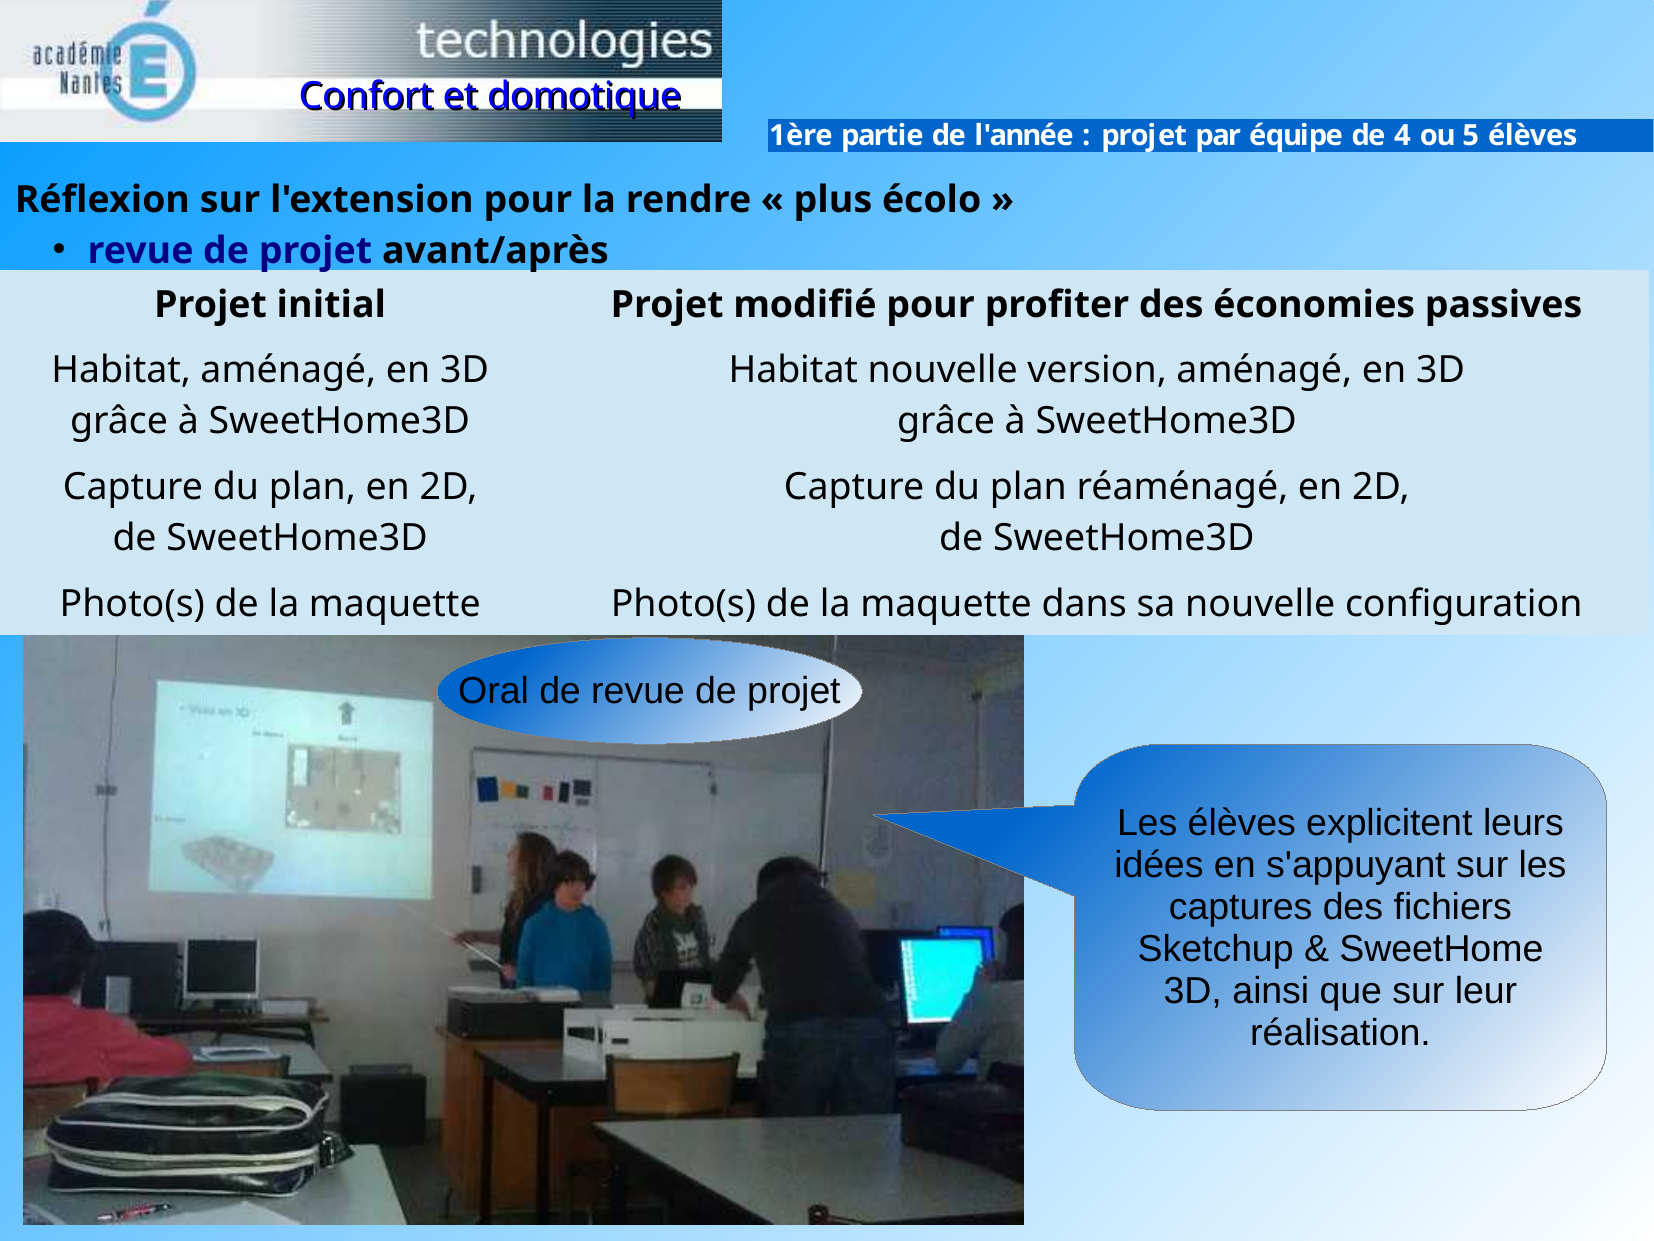

Confort et domotique
Réflexion sur l'extension pour la rendre « plus écolo »
revue de projet avant/après
| Projet initial | Projet modifié pour profiter des économies passives |
| --- | --- |
| Habitat, aménagé, en 3D grâce à SweetHome3D | Habitat nouvelle version, aménagé, en 3D grâce à SweetHome3D |
| Capture du plan, en 2D, de SweetHome3D | Capture du plan réaménagé, en 2D, de SweetHome3D |
| Photo(s) de la maquette | Photo(s) de la maquette dans sa nouvelle configuration |
Oral de revue de projet
Les élèves explicitent leurs idées en s'appuyant sur les captures des fichiers Sketchup & SweetHome 3D, ainsi que sur leur réalisation.